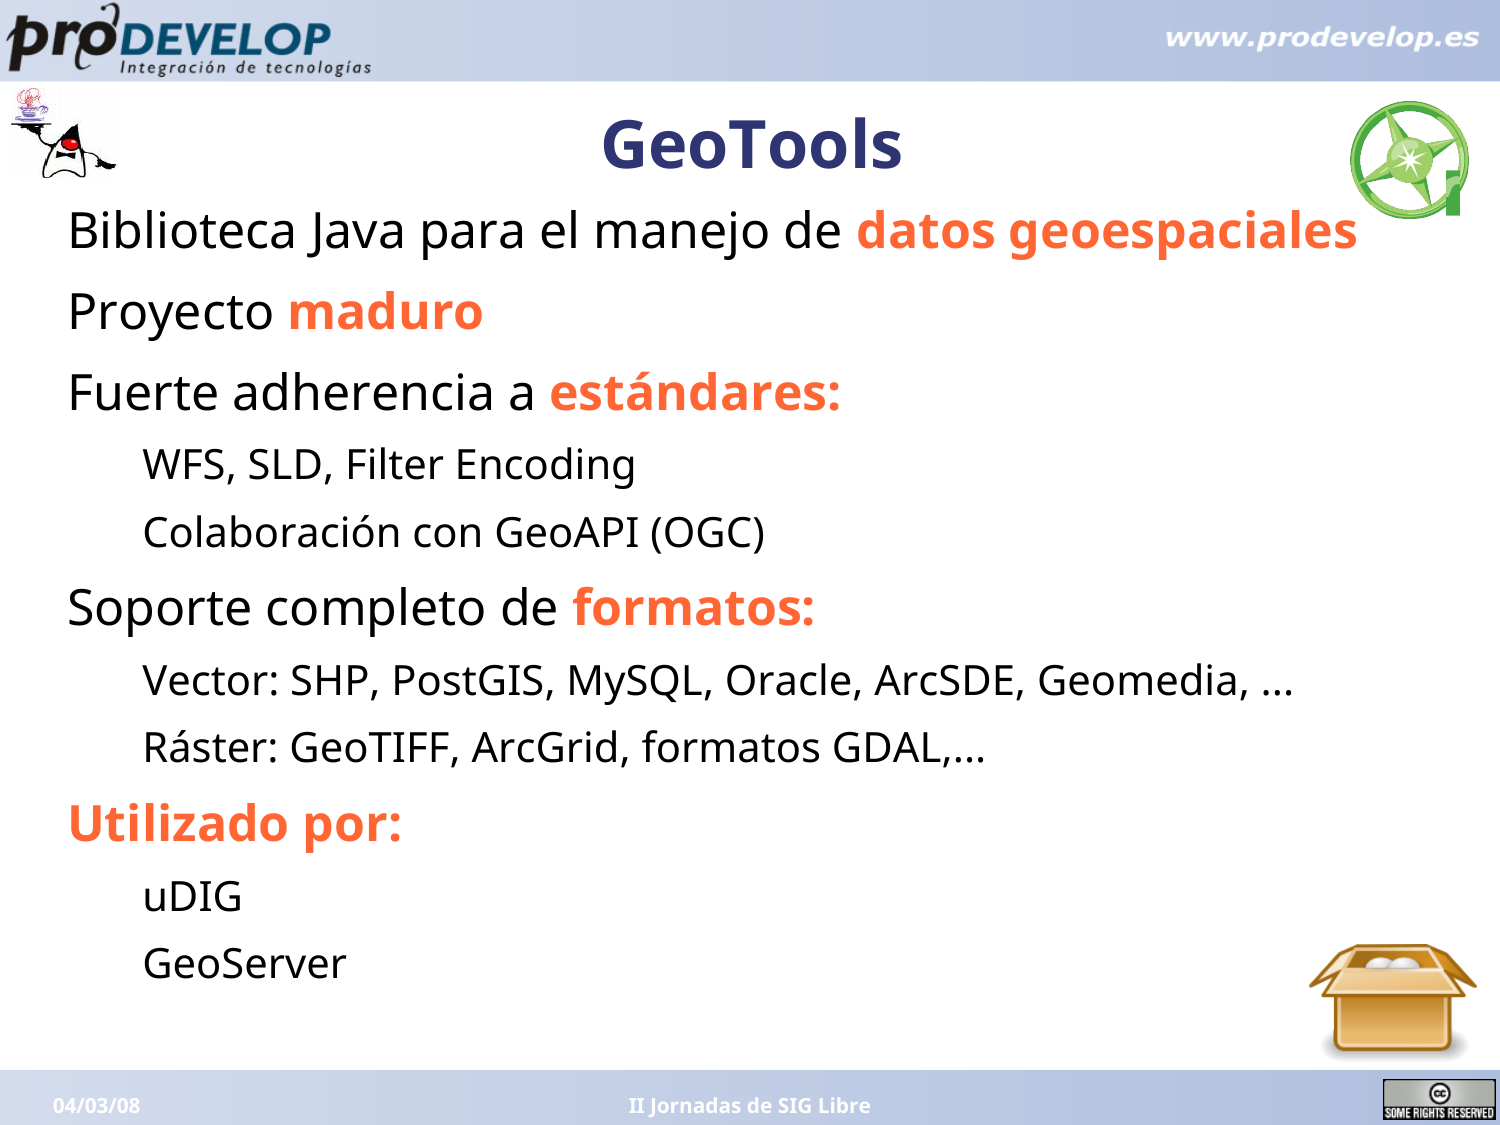

# GeoTools
Biblioteca Java para el manejo de datos geoespaciales
Proyecto maduro
Fuerte adherencia a estándares:
WFS, SLD, Filter Encoding
Colaboración con GeoAPI (OGC)
Soporte completo de formatos:
Vector: SHP, PostGIS, MySQL, Oracle, ArcSDE, Geomedia, ...
Ráster: GeoTIFF, ArcGrid, formatos GDAL,...
Utilizado por:
uDIG
GeoServer
25/10/2006
41
Plan Difusión Interna gvSIG v. 2.0